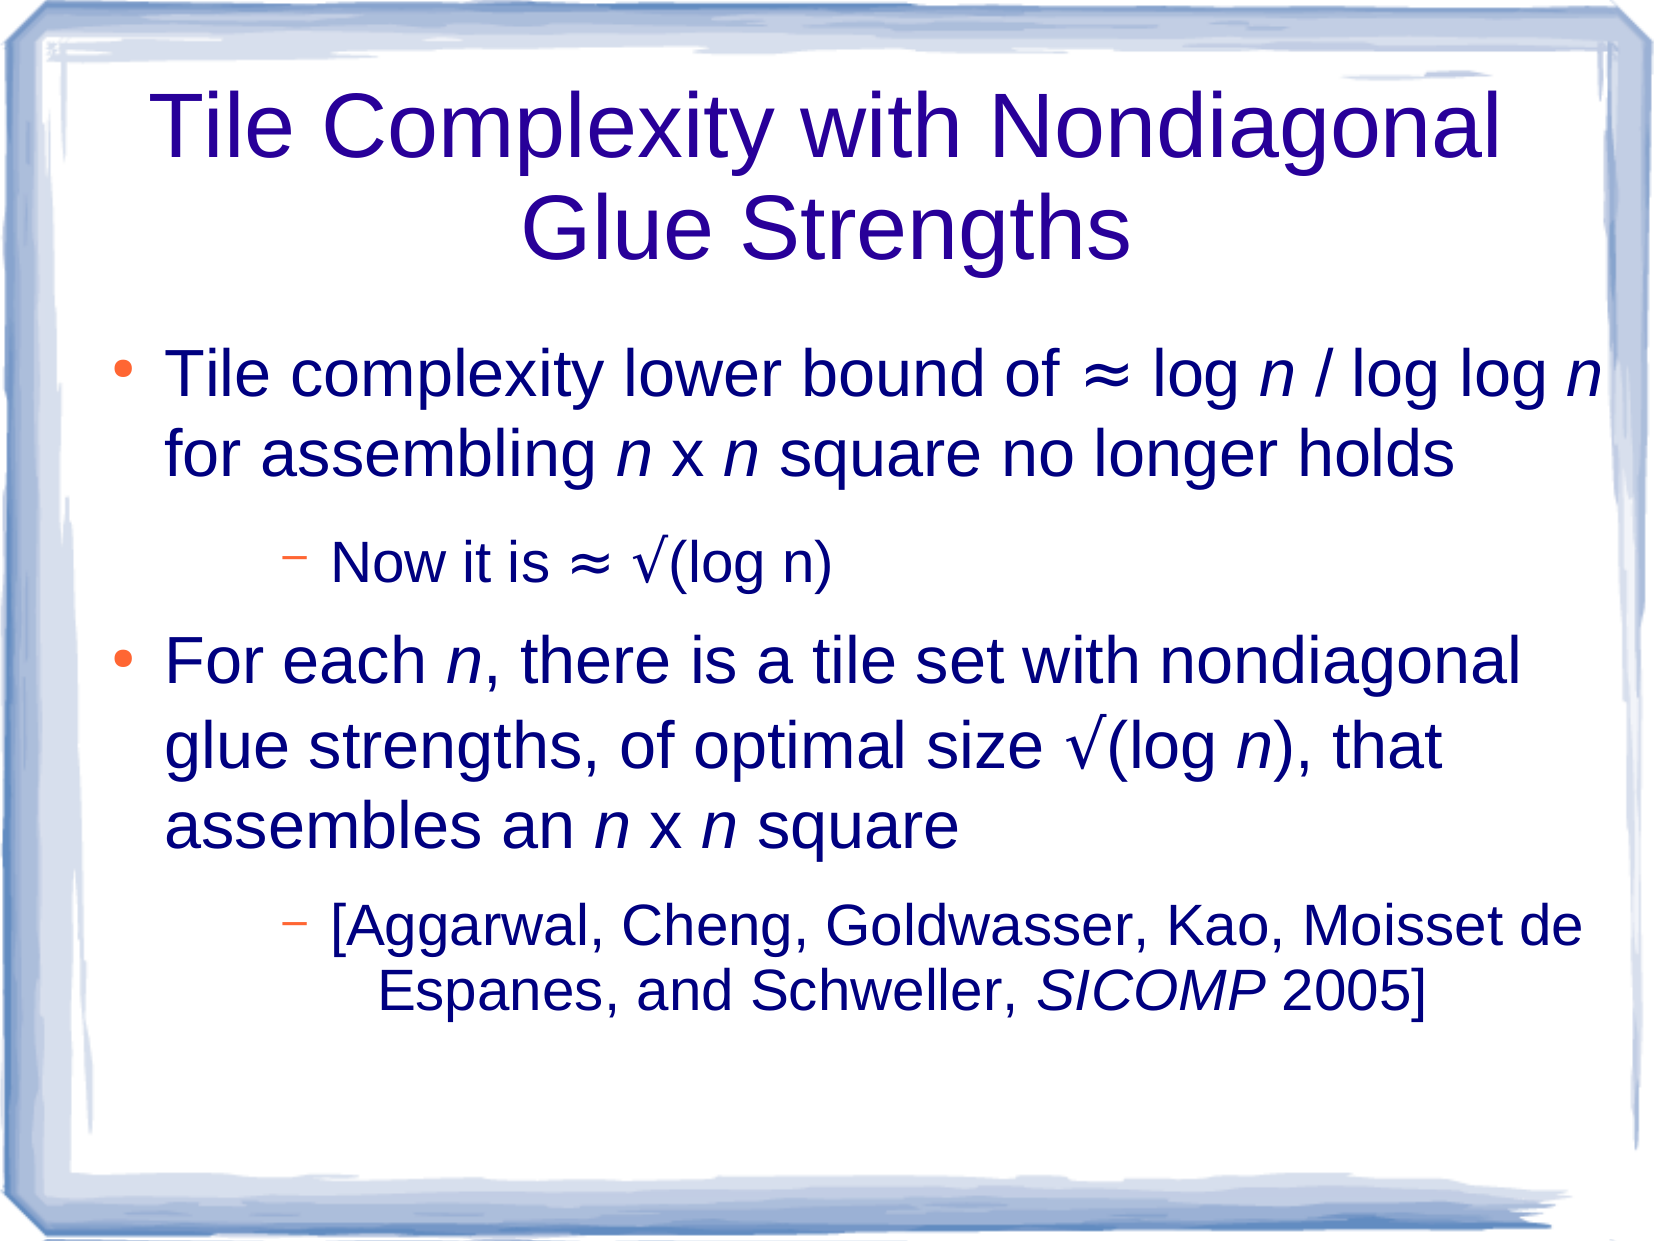

# Tile Complexity with Nondiagonal Glue Strengths
Tile complexity lower bound of ≈ log n / log log n for assembling n x n square no longer holds
Now it is ≈ √(log n)
For each n, there is a tile set with nondiagonal glue strengths, of optimal size √(log n), that assembles an n x n square
[Aggarwal, Cheng, Goldwasser, Kao, Moisset de Espanes, and Schweller, SICOMP 2005]